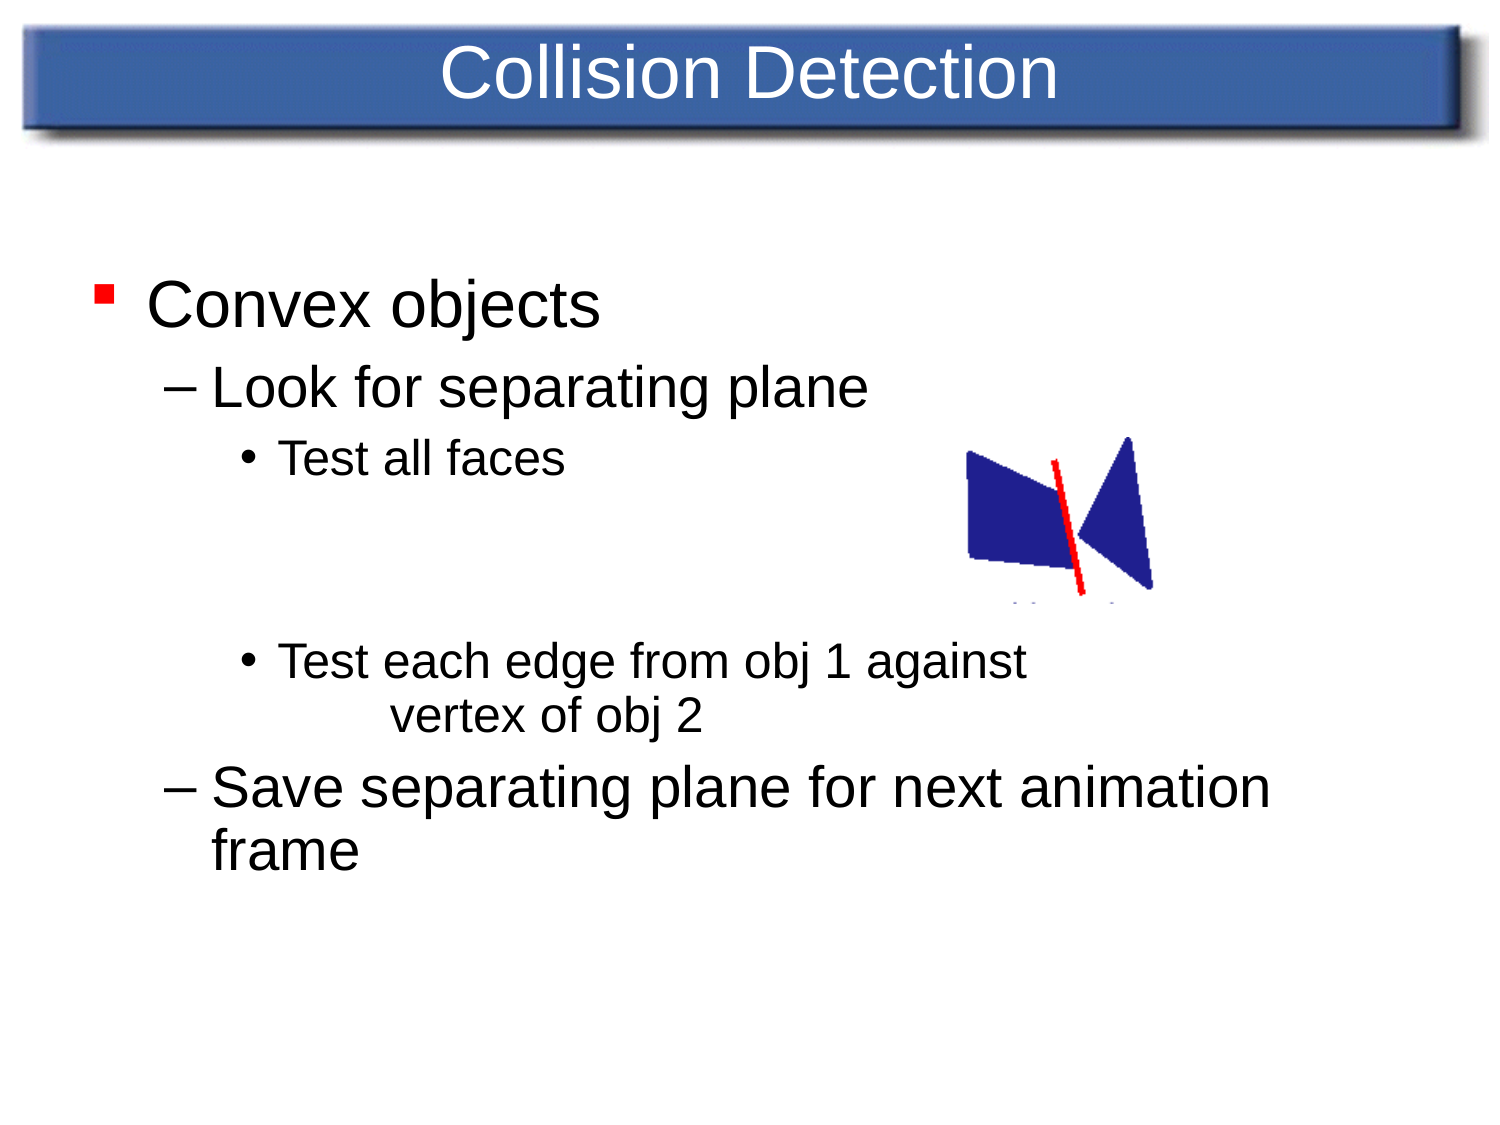

# Collision Detection
Convex objects
Look for separating plane
Test all faces
Test each edge from obj 1 against 			vertex of obj 2
Save separating plane for next animation frame